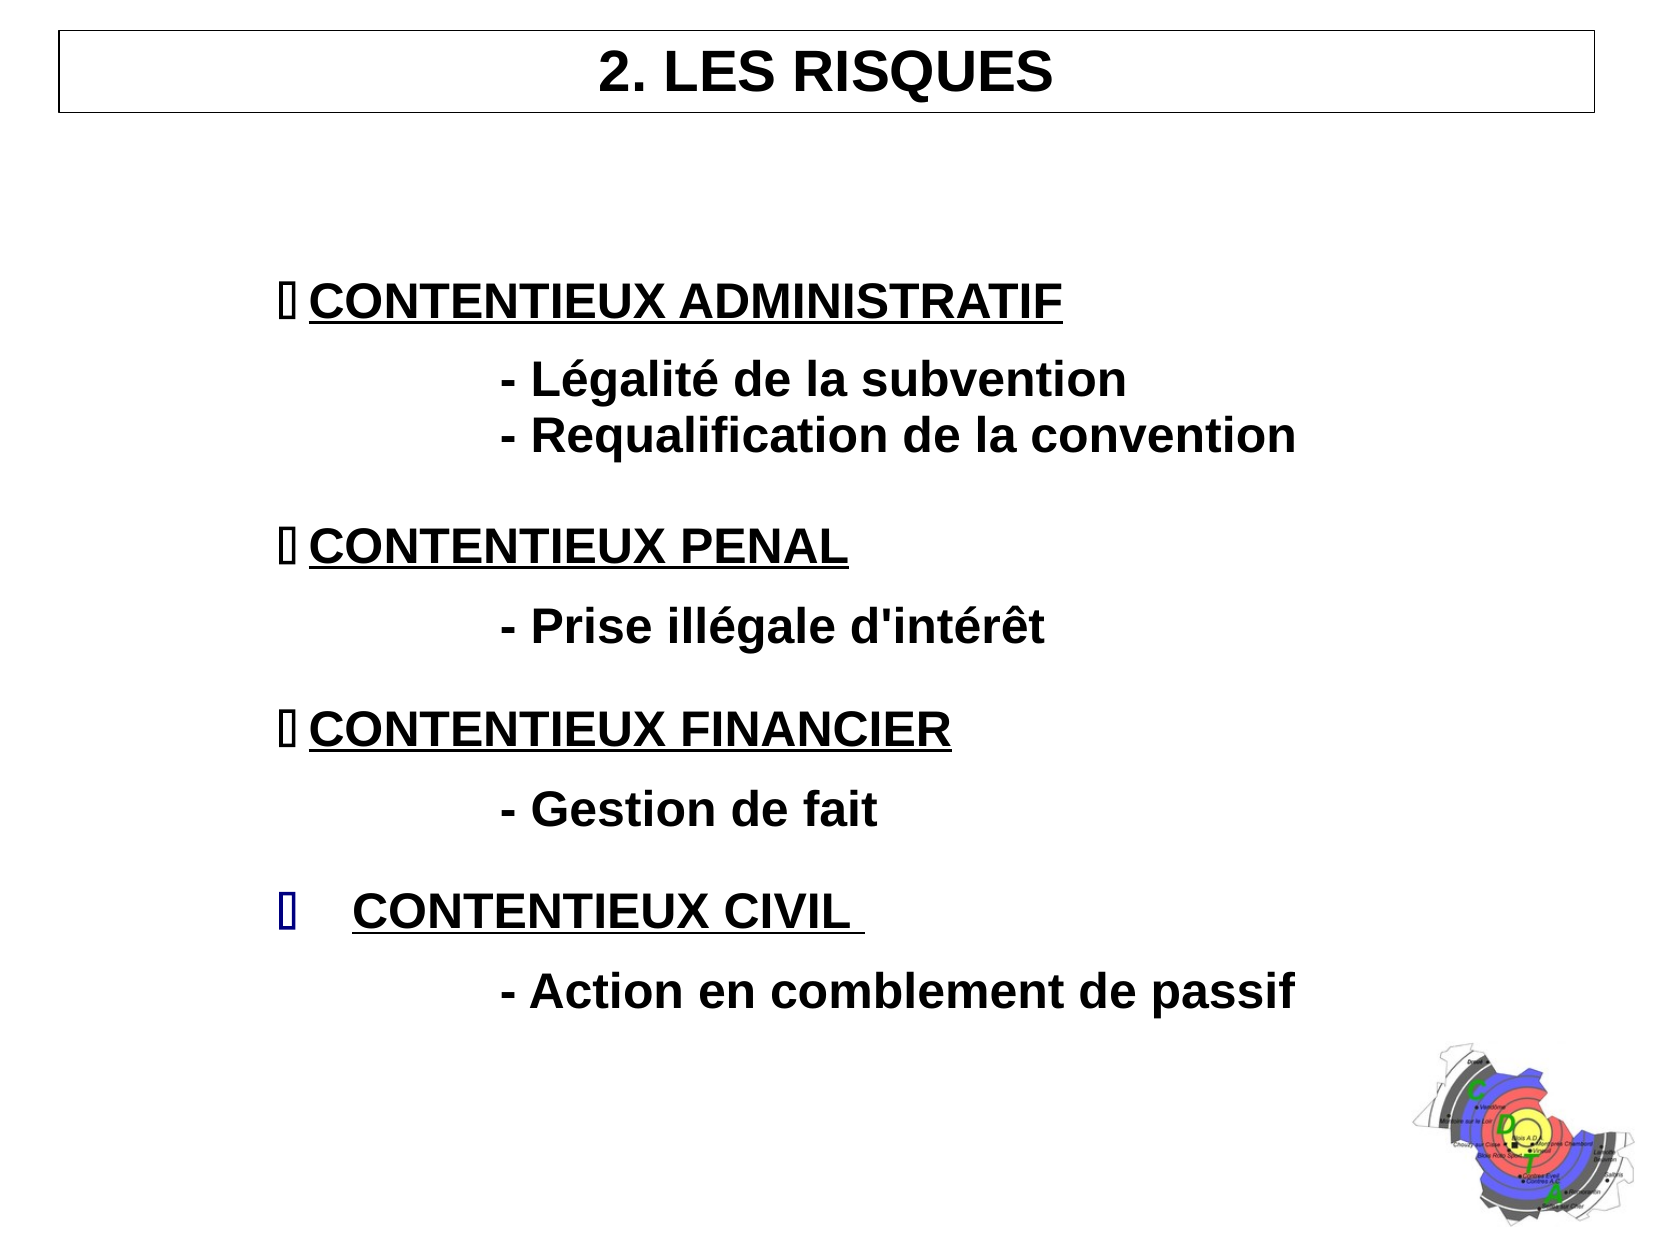

2. LES RISQUES
 CONTENTIEUX ADMINISTRATIF
			- Légalité de la subvention
			- Requalification de la convention
 CONTENTIEUX PENAL
			- Prise illégale d'intérêt
 CONTENTIEUX FINANCIER
			- Gestion de fait
	CONTENTIEUX CIVIL
			- Action en comblement de passif